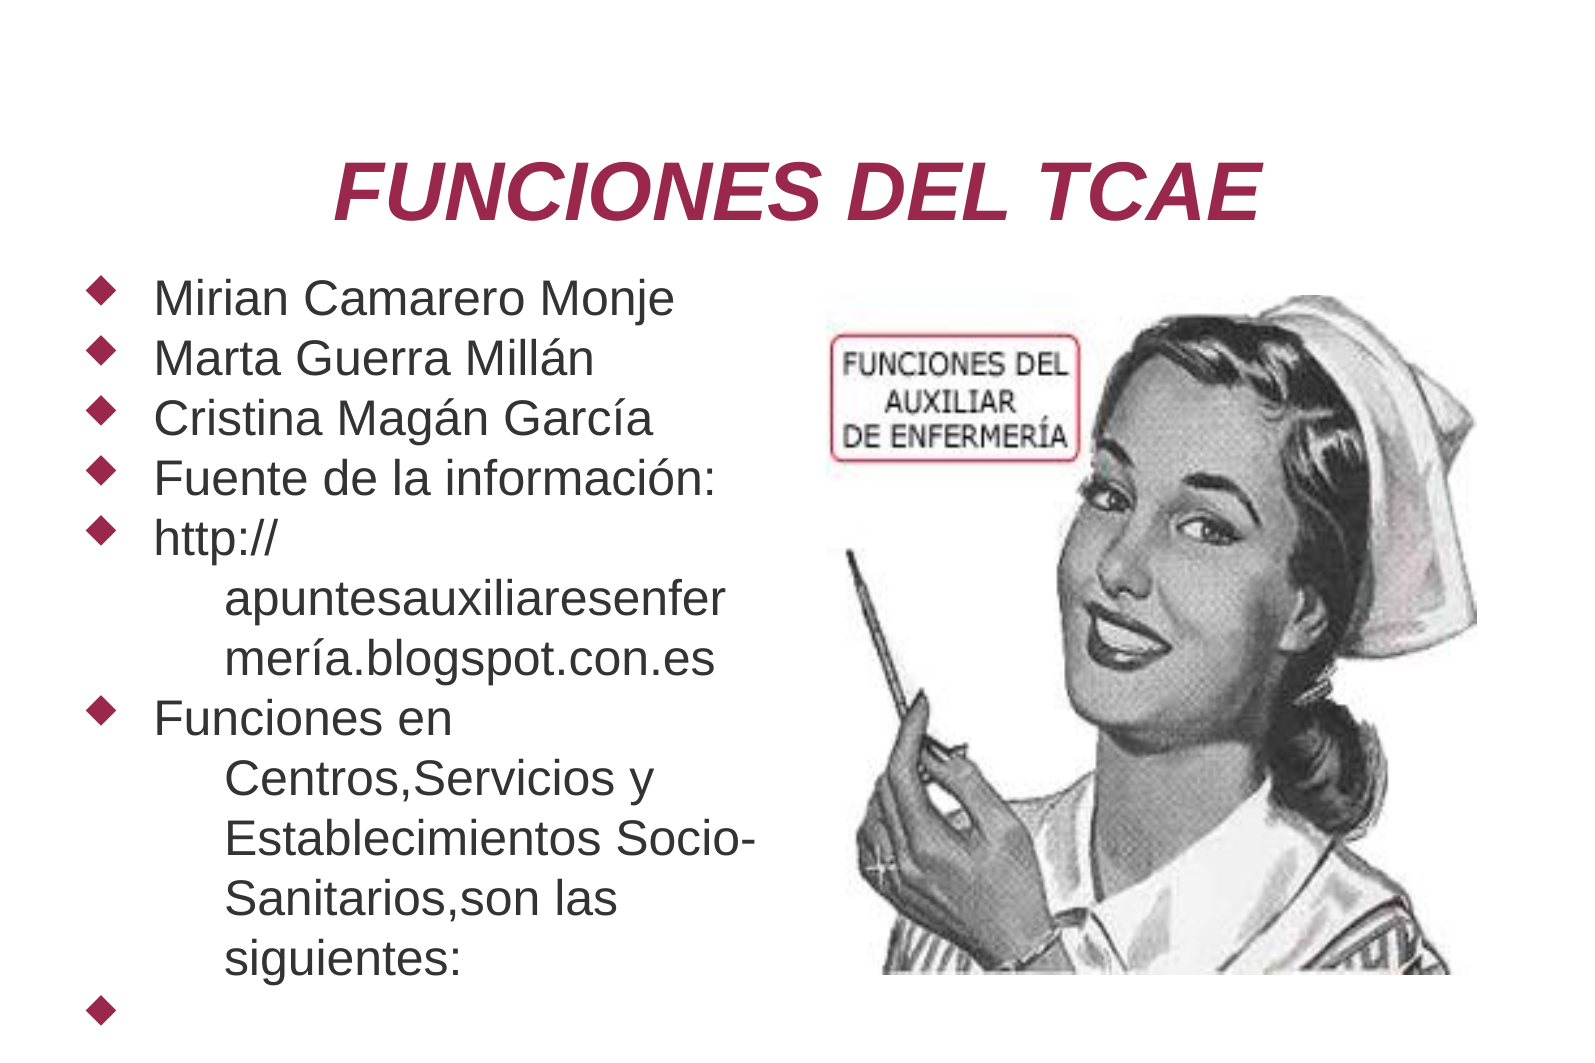

# FUNCIONES DEL TCAE
Mirian Camarero Monje
Marta Guerra Millán
Cristina Magán García
Fuente de la información:
http://apuntesauxiliaresenfermería.blogspot.con.es
Funciones en Centros,Servicios y Establecimientos Socio-Sanitarios,son las siguientes: